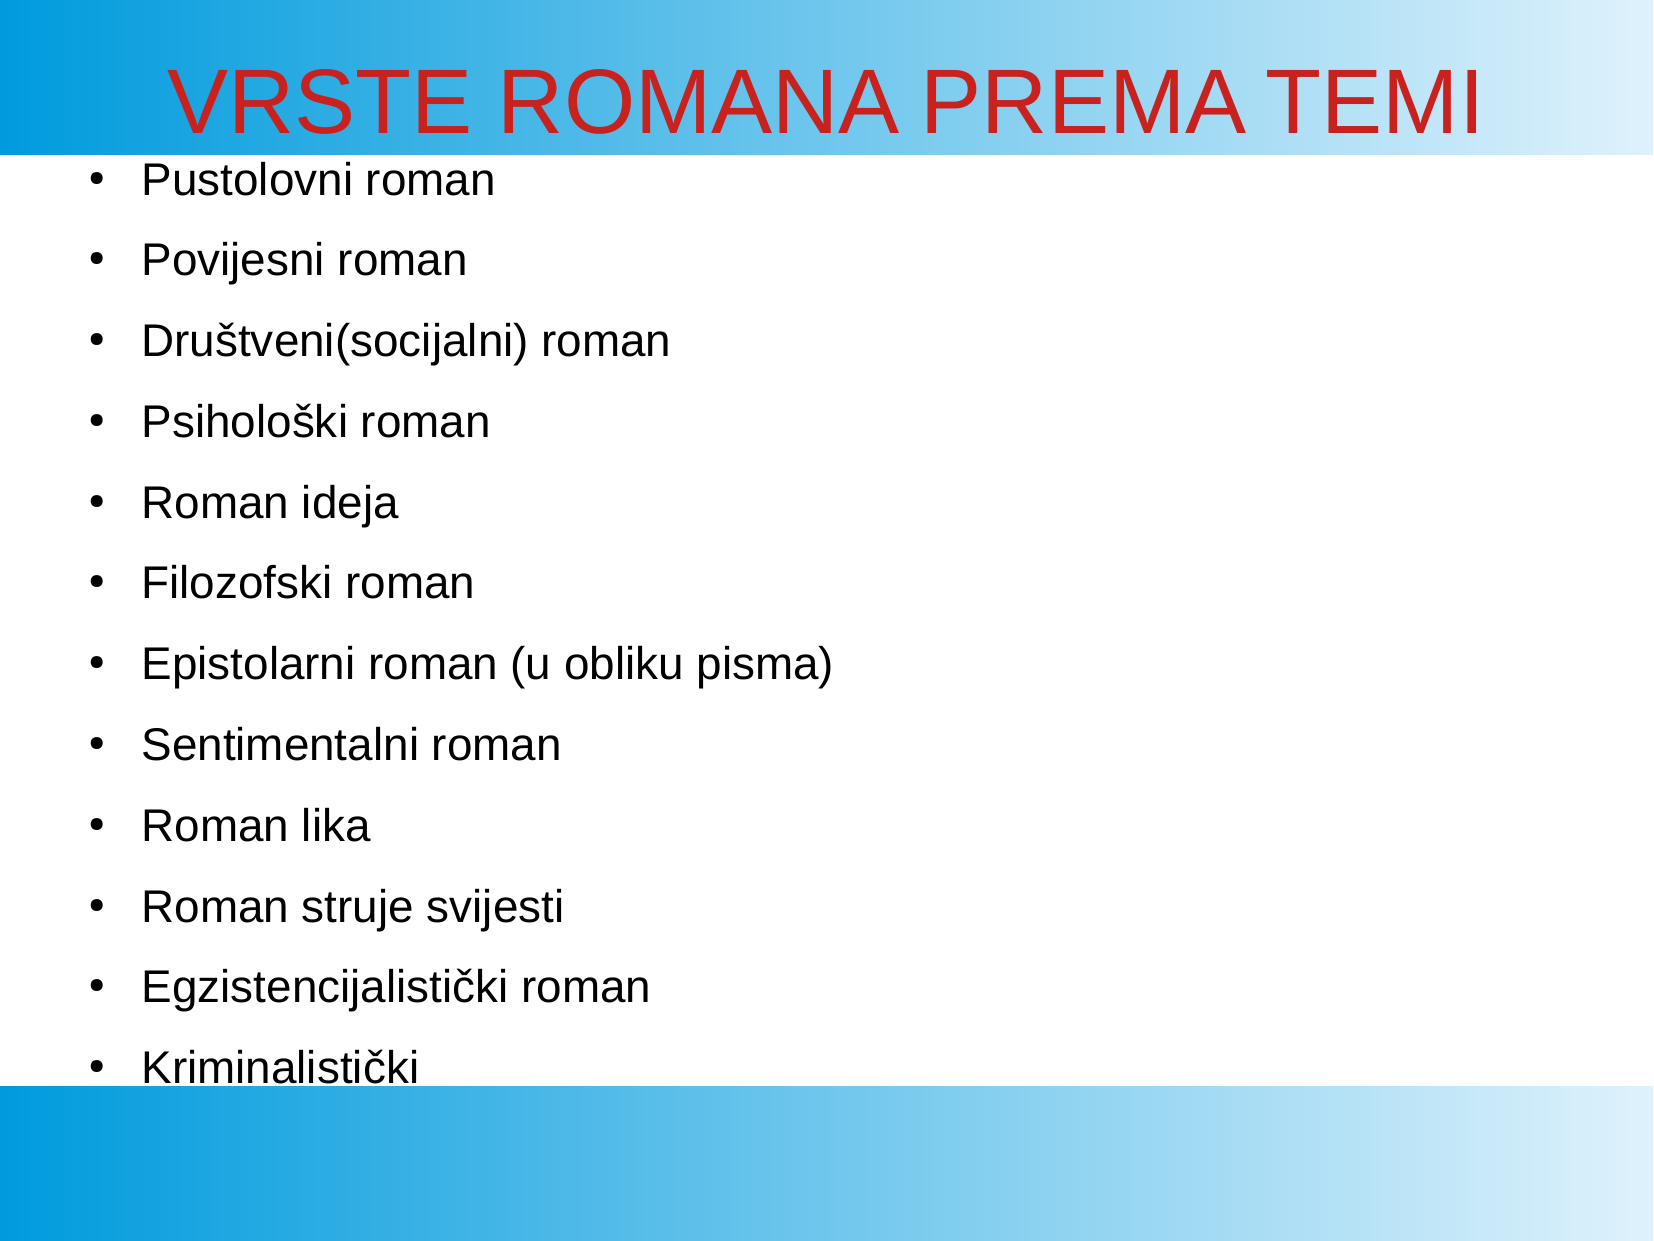

# VRSTE ROMANA PREMA TEMI
Pustolovni roman
Povijesni roman
Društveni(socijalni) roman
Psihološki roman
Roman ideja
Filozofski roman
Epistolarni roman (u obliku pisma)
Sentimentalni roman
Roman lika
Roman struje svijesti
Egzistencijalistički roman
Kriminalistički